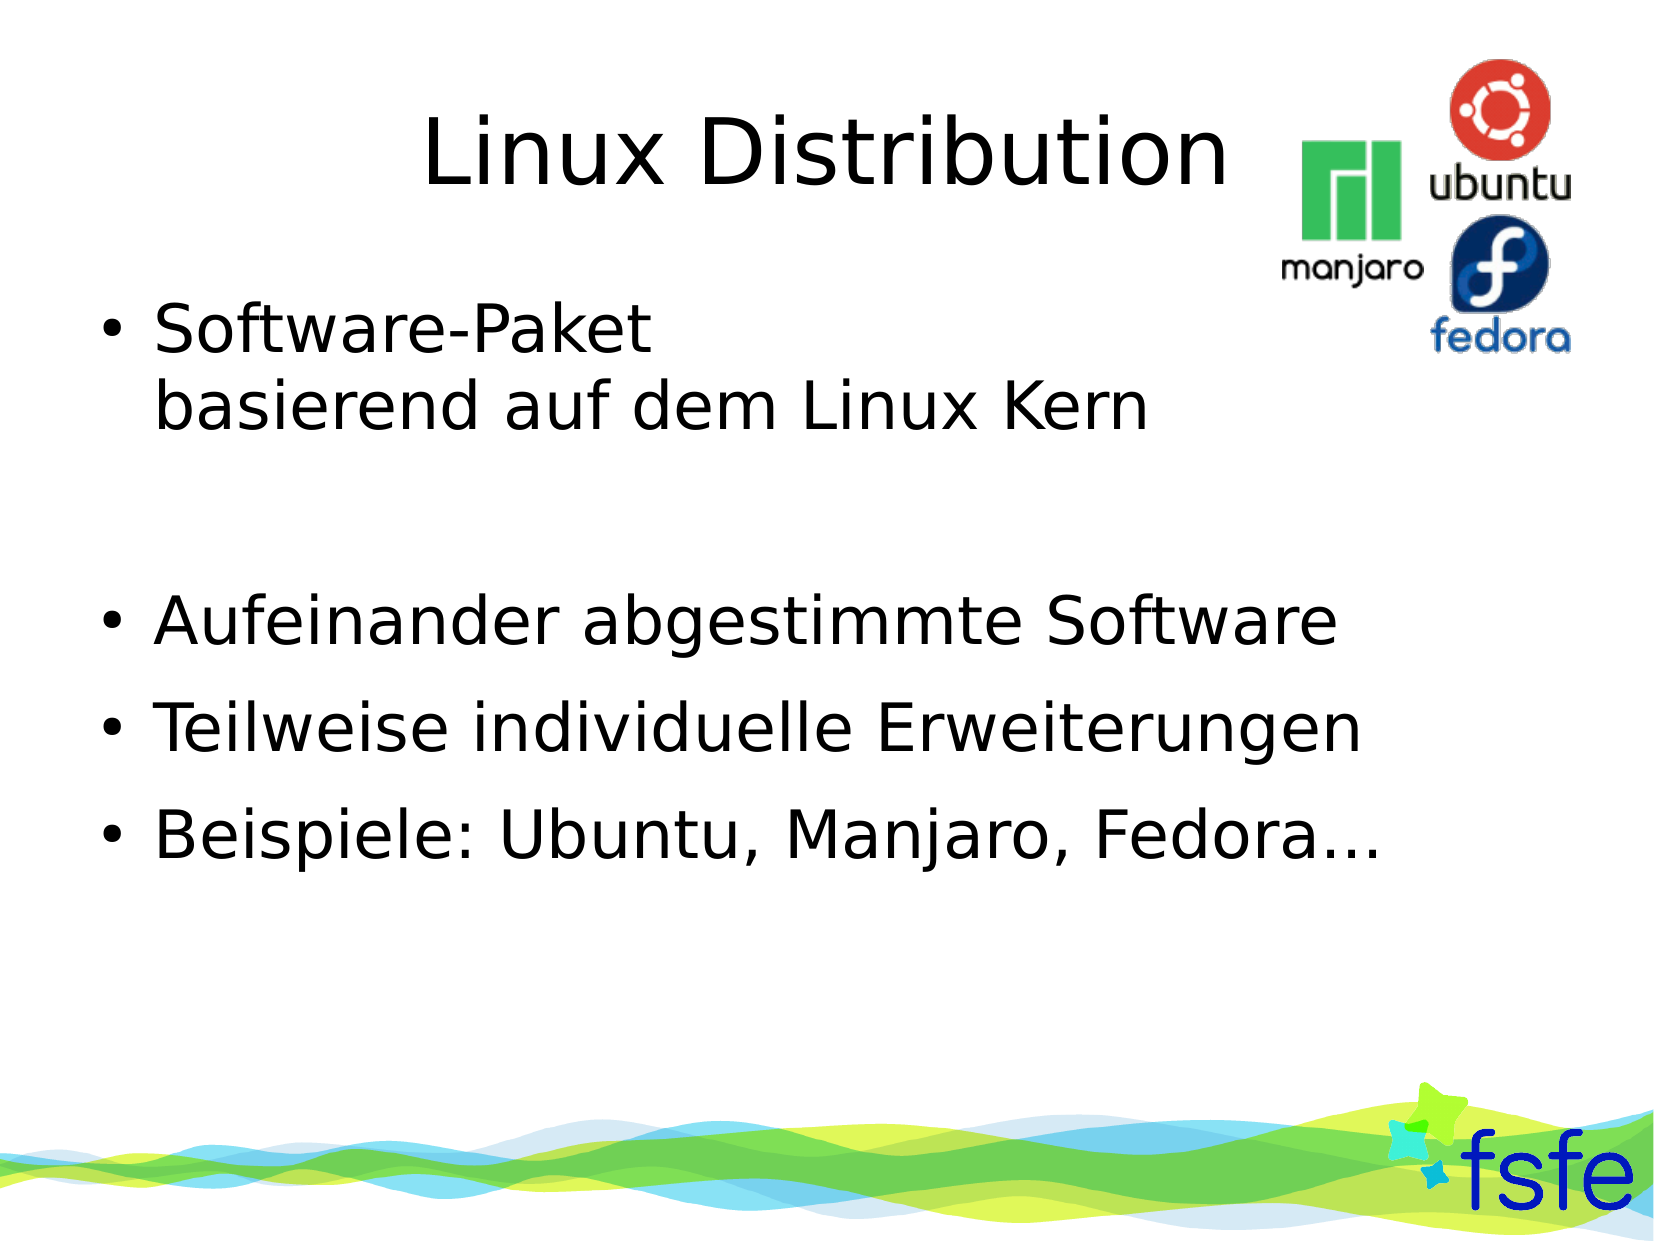

# Linux Distribution
Software-Paket
basierend auf dem Linux Kern
Aufeinander abgestimmte Software
Teilweise individuelle Erweiterungen
Beispiele: Ubuntu, Manjaro, Fedora...